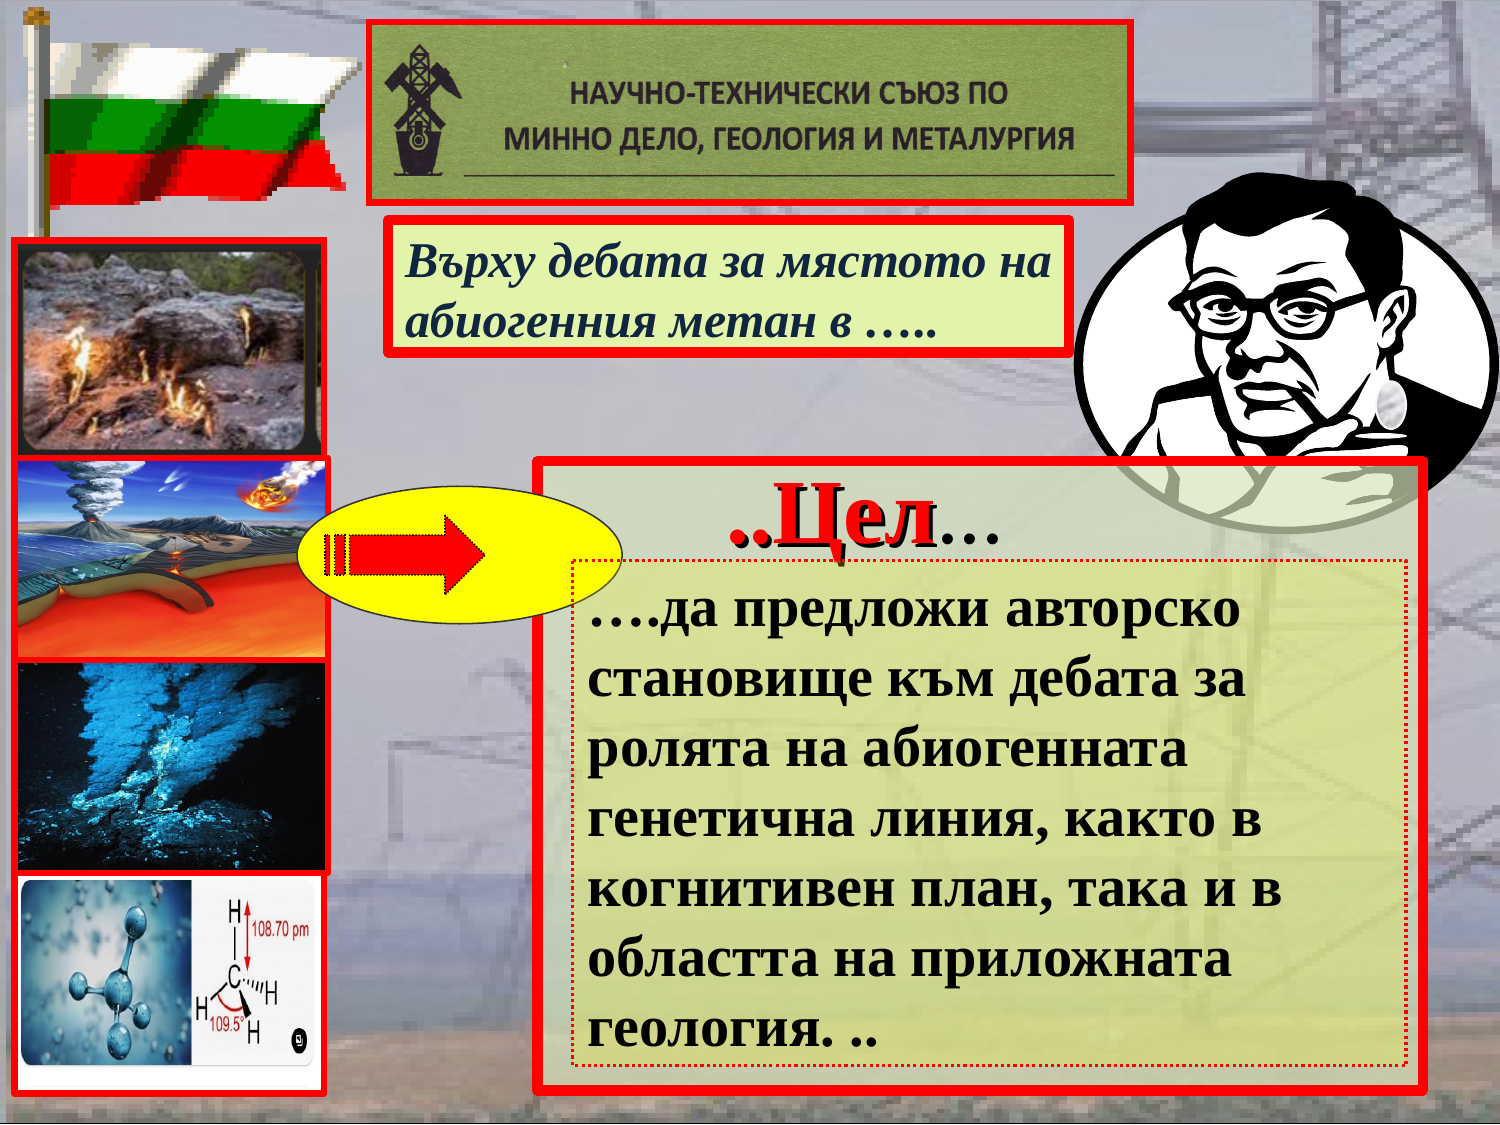

Върху дебата за мястото на абиогенния метан в …..
..Цел...
….да предложи авторско становище към дебата за ролята на абиогенната генетична линия, както в когнитивен план, така и в областта на приложната геология. ..